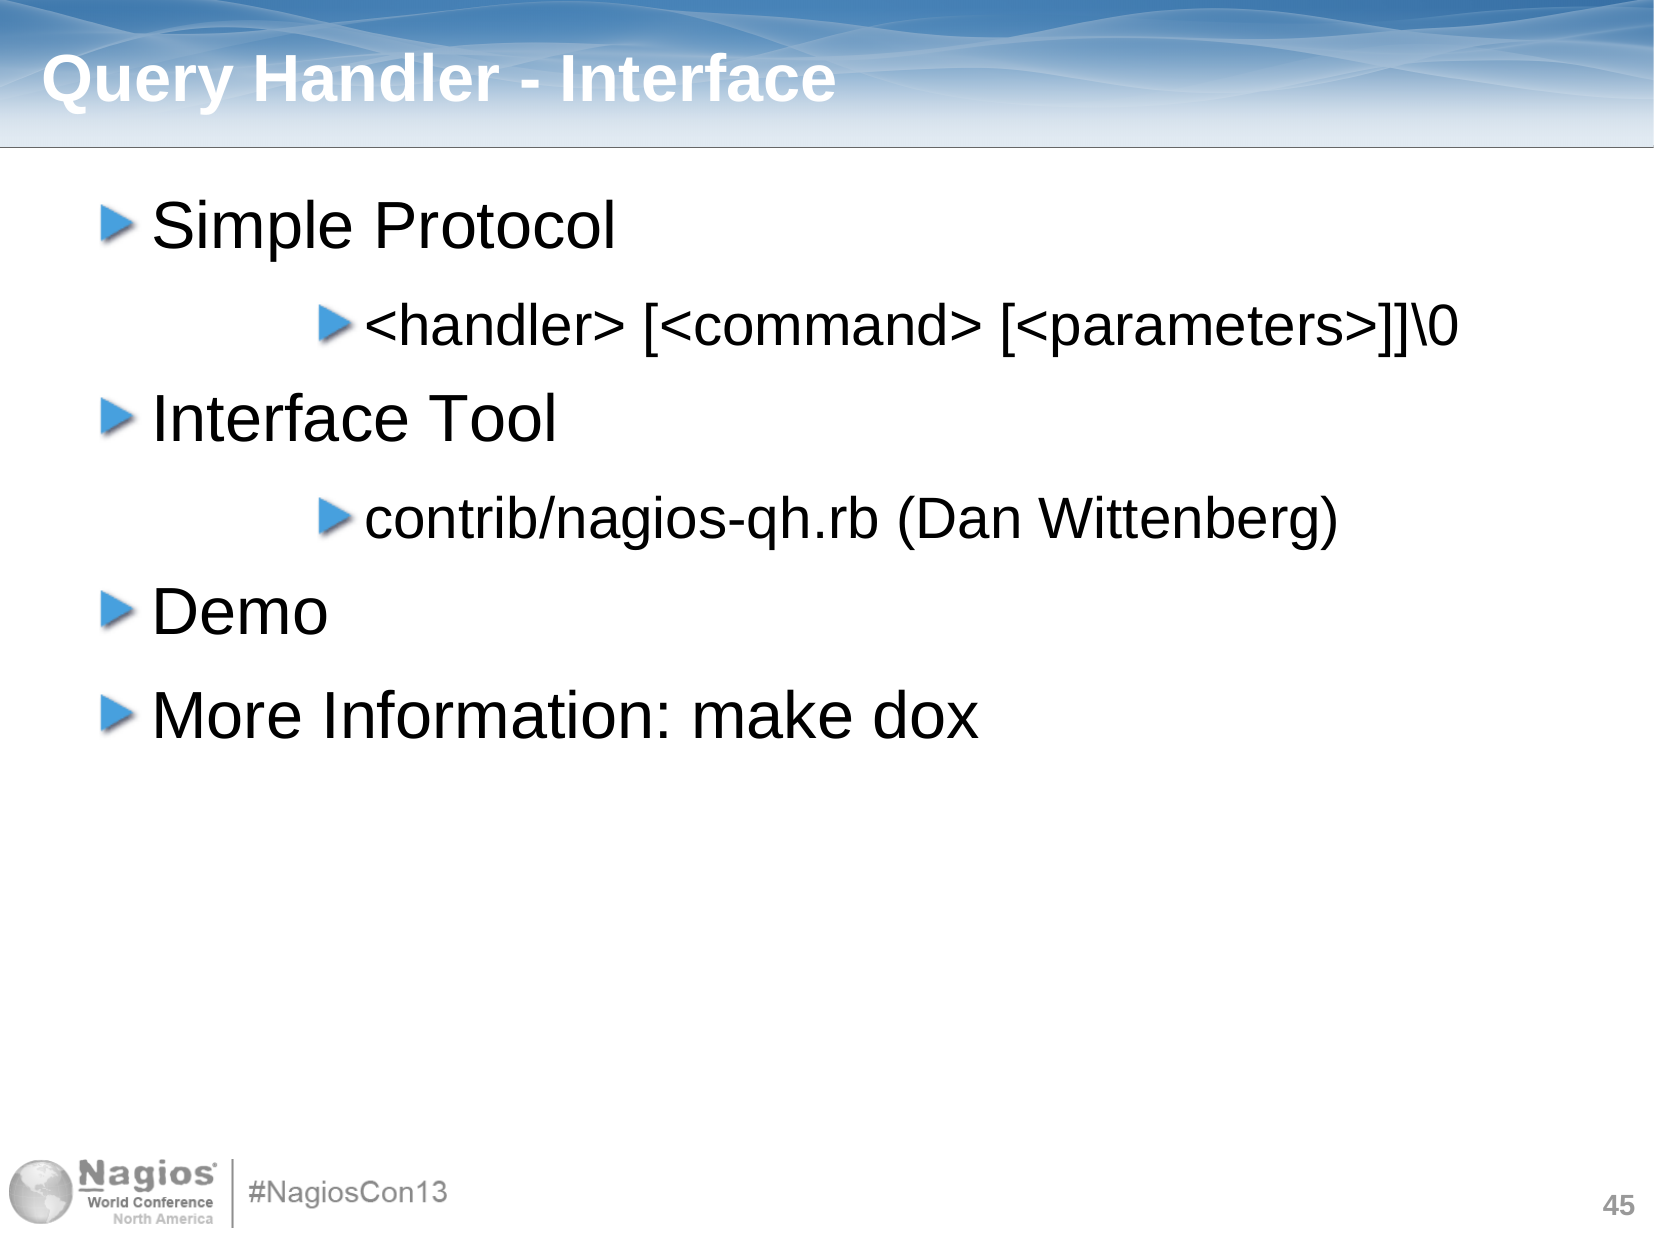

# Query Handler - Interface
Simple Protocol
<handler> [<command> [<parameters>]]\0
Interface Tool
contrib/nagios-qh.rb (Dan Wittenberg)
Demo
More Information: make dox
45